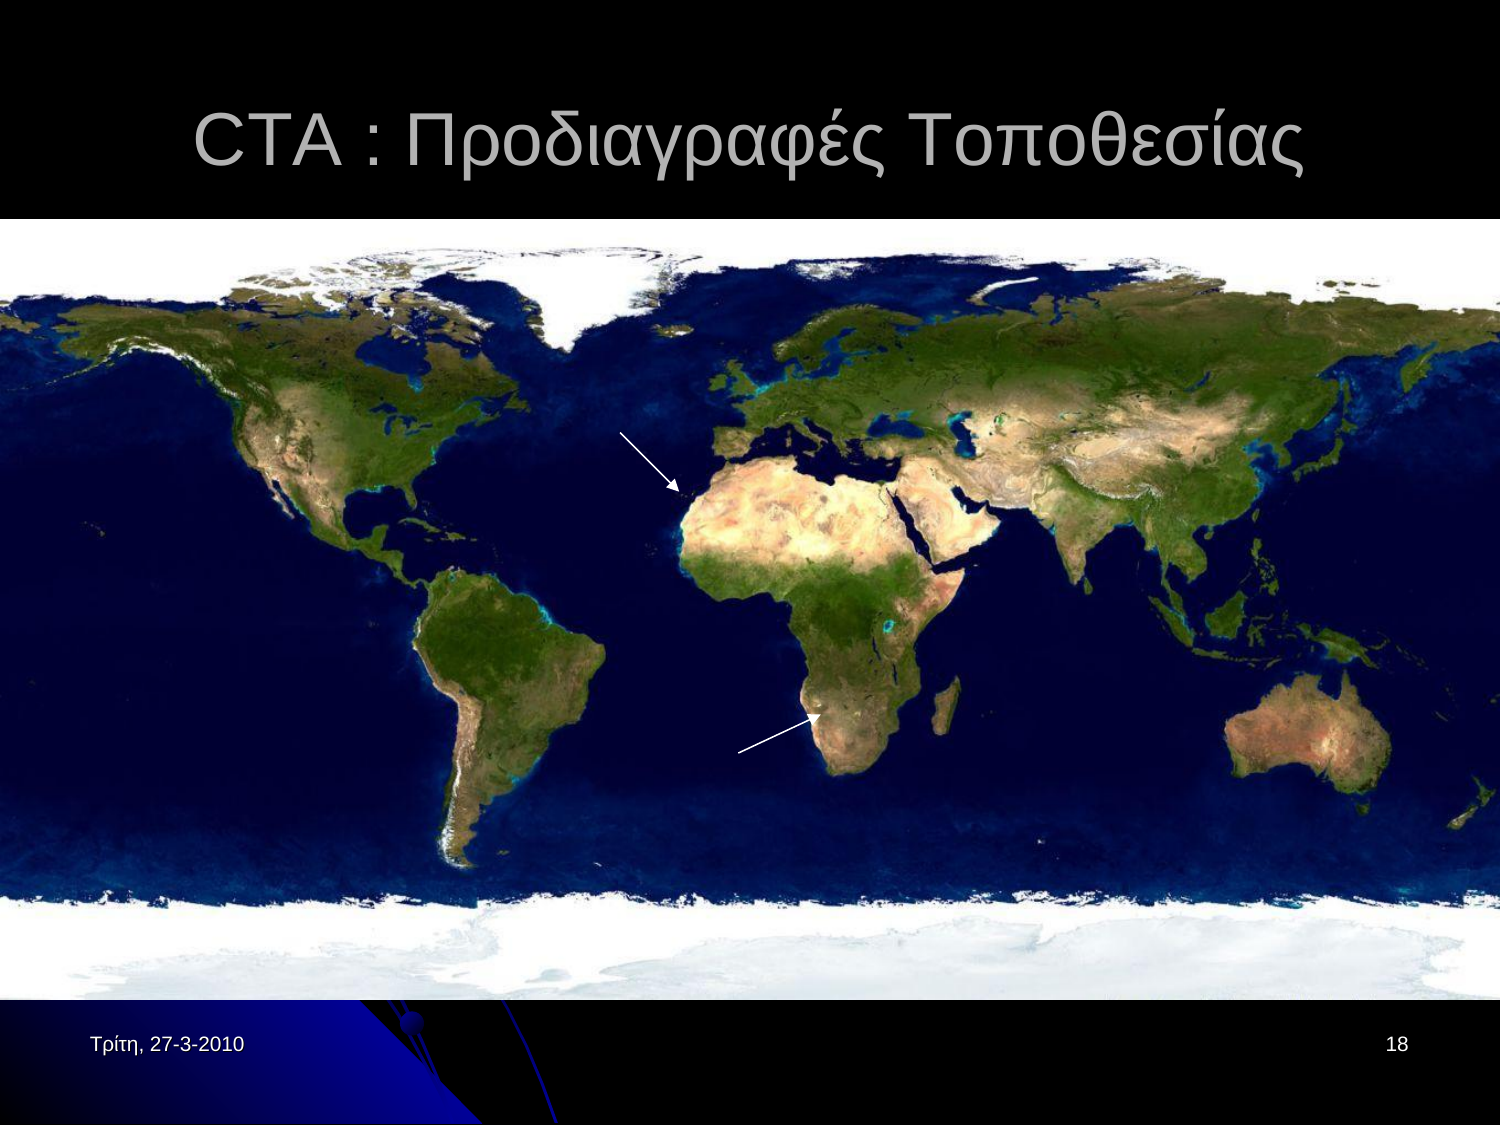

# CTA : Προδιαγραφές Τοποθεσίας
Τρίτη, 27-3-2010
18